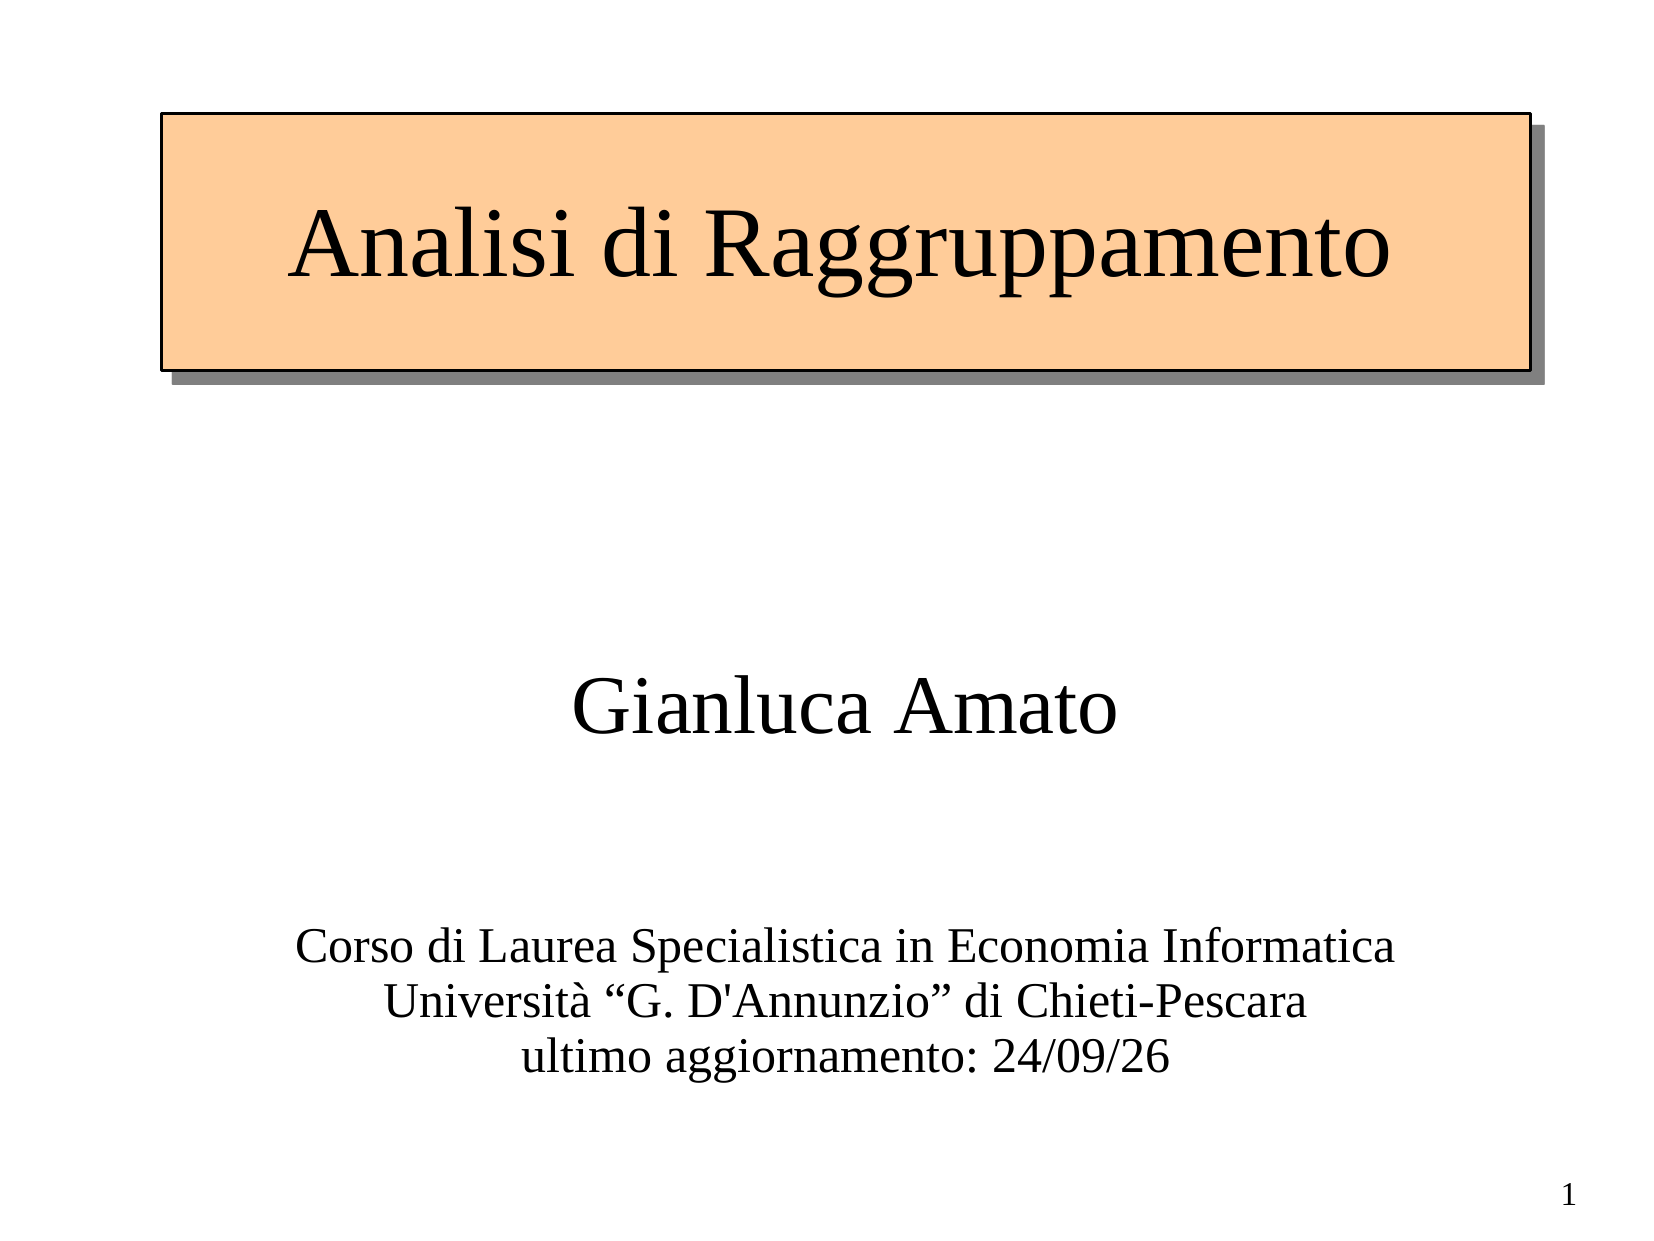

Analisi di Raggruppamento
Gianluca Amato
Corso di Laurea Specialistica in Economia Informatica
Università “G. D'Annunzio” di Chieti-Pescara
ultimo aggiornamento: